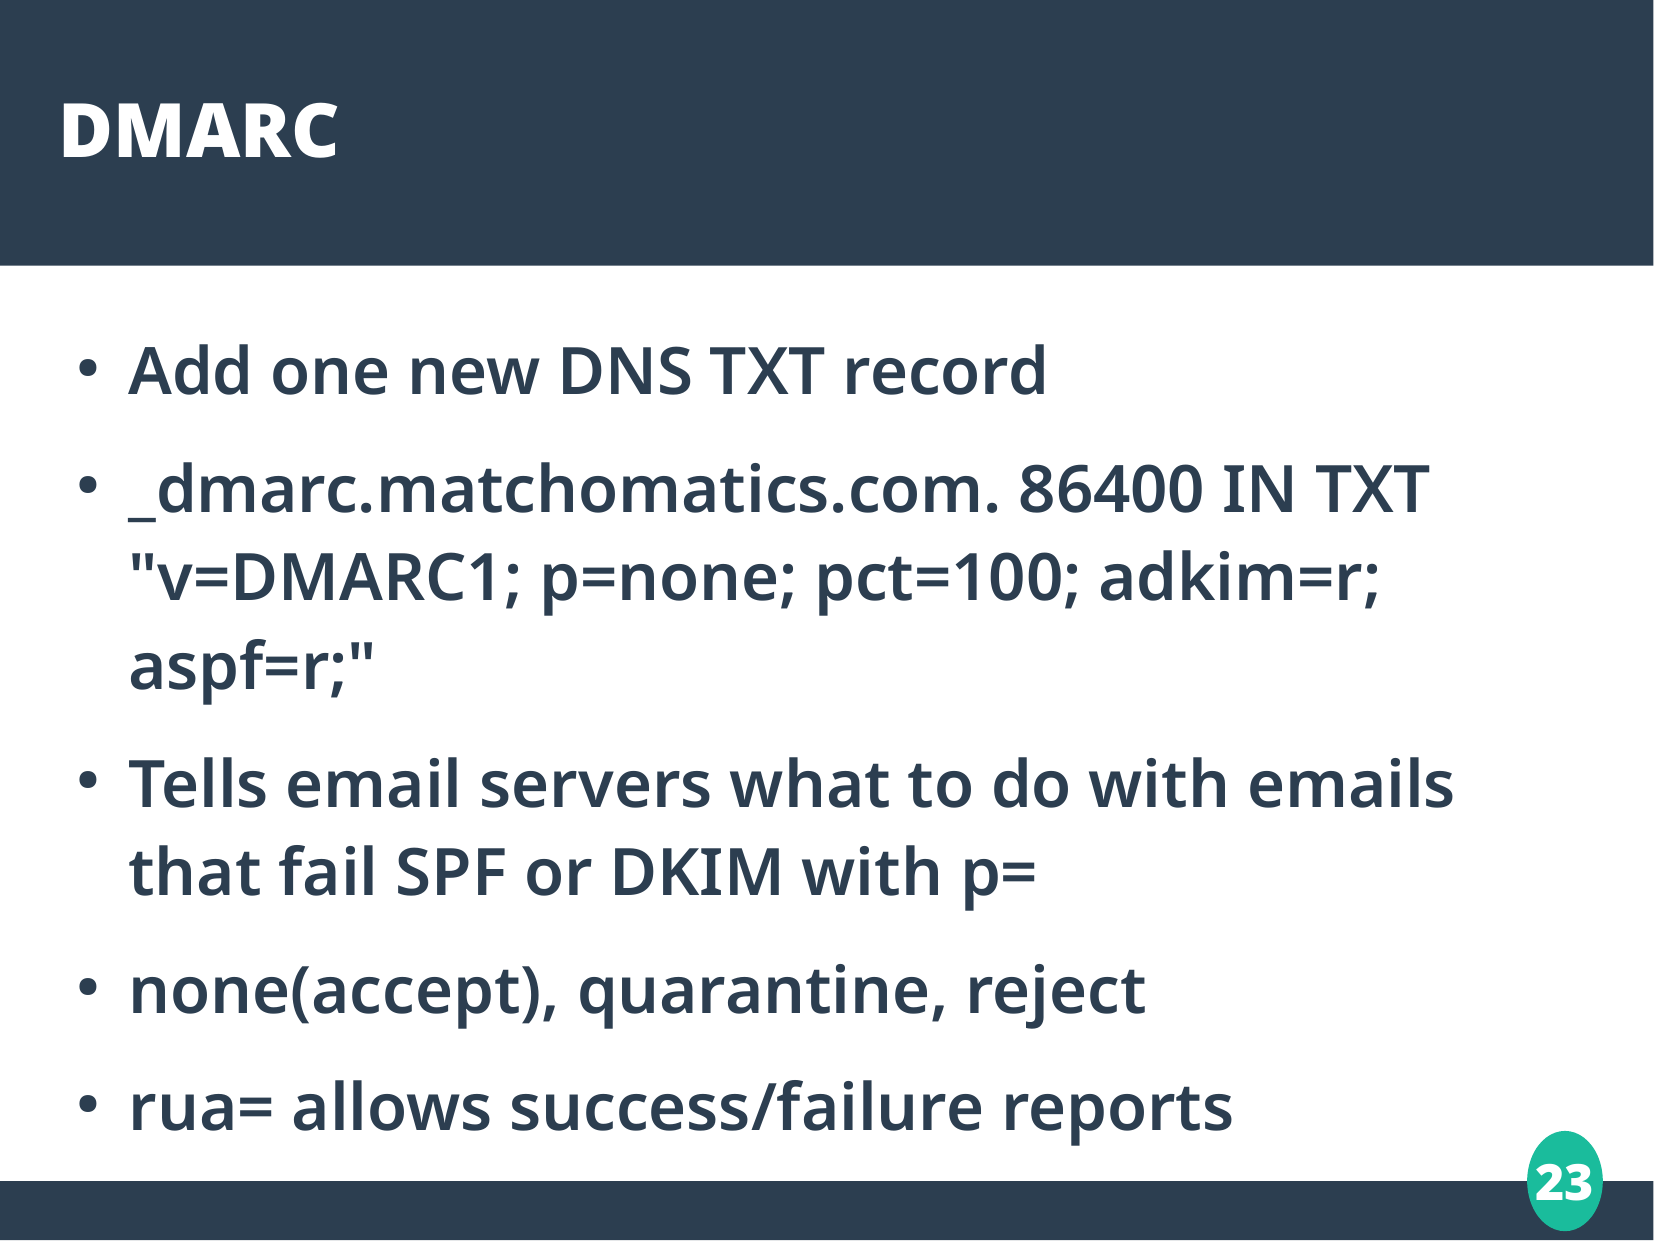

# DMARC
Add one new DNS TXT record
_dmarc.matchomatics.com. 86400 IN TXT	"v=DMARC1; p=none; pct=100; adkim=r; aspf=r;"
Tells email servers what to do with emails that fail SPF or DKIM with p=
none(accept), quarantine, reject
rua= allows success/failure reports